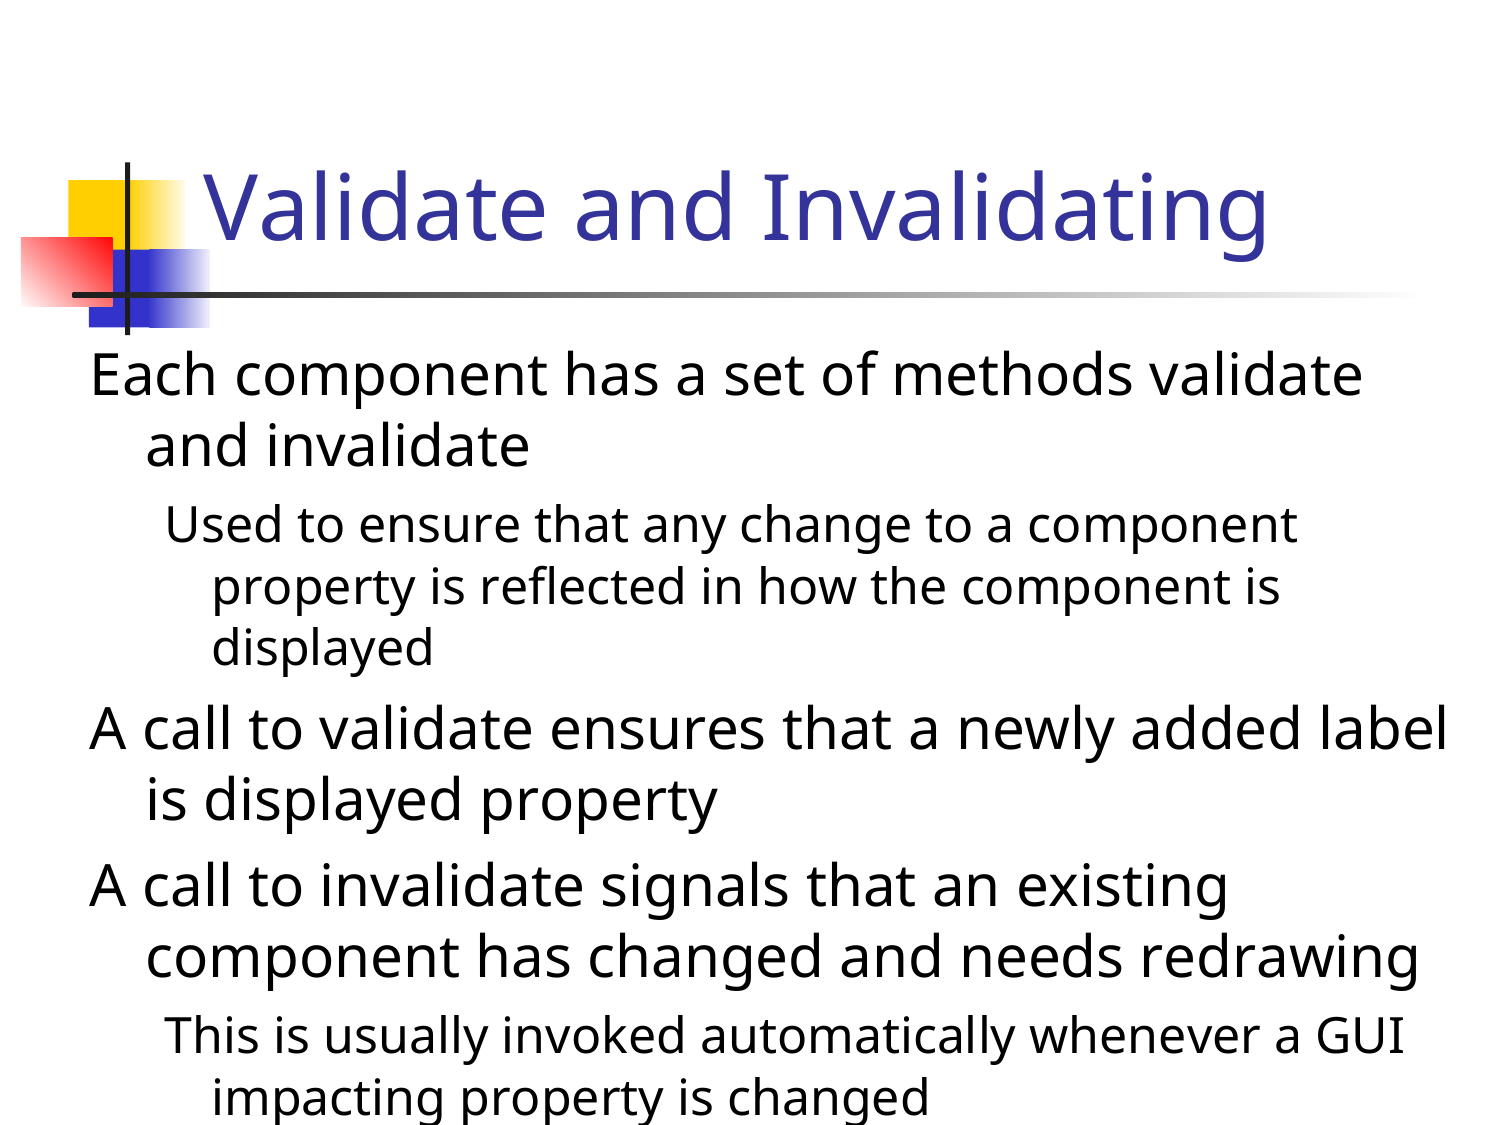

# Validate and Invalidating
Each component has a set of methods validate and invalidate
Used to ensure that any change to a component property is reflected in how the component is displayed
A call to validate ensures that a newly added label is displayed property
A call to invalidate signals that an existing component has changed and needs redrawing
This is usually invoked automatically whenever a GUI impacting property is changed